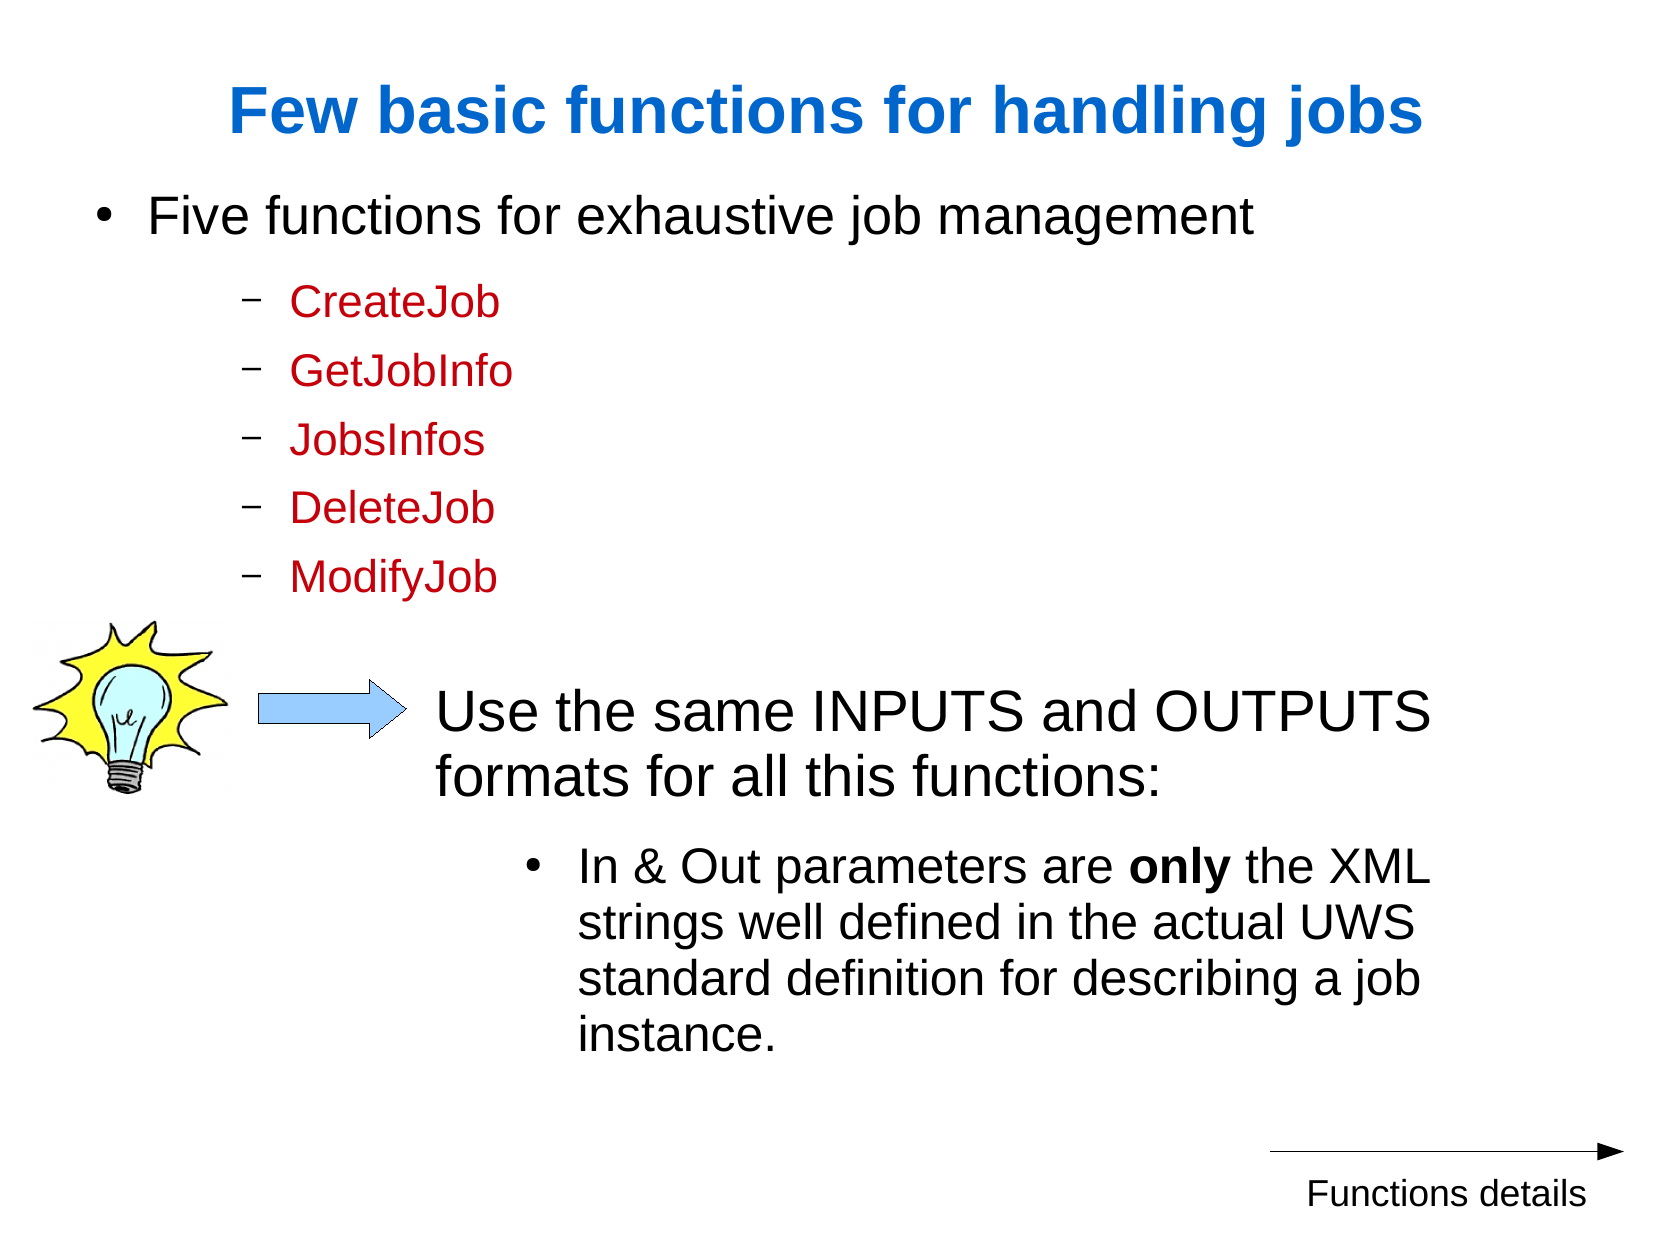

# Few basic functions for handling jobs
Five functions for exhaustive job management
CreateJob
GetJobInfo
JobsInfos
DeleteJob
ModifyJob
Use the same INPUTS and OUTPUTS formats for all this functions:
In & Out parameters are only the XML strings well defined in the actual UWS standard definition for describing a job instance.
Functions details